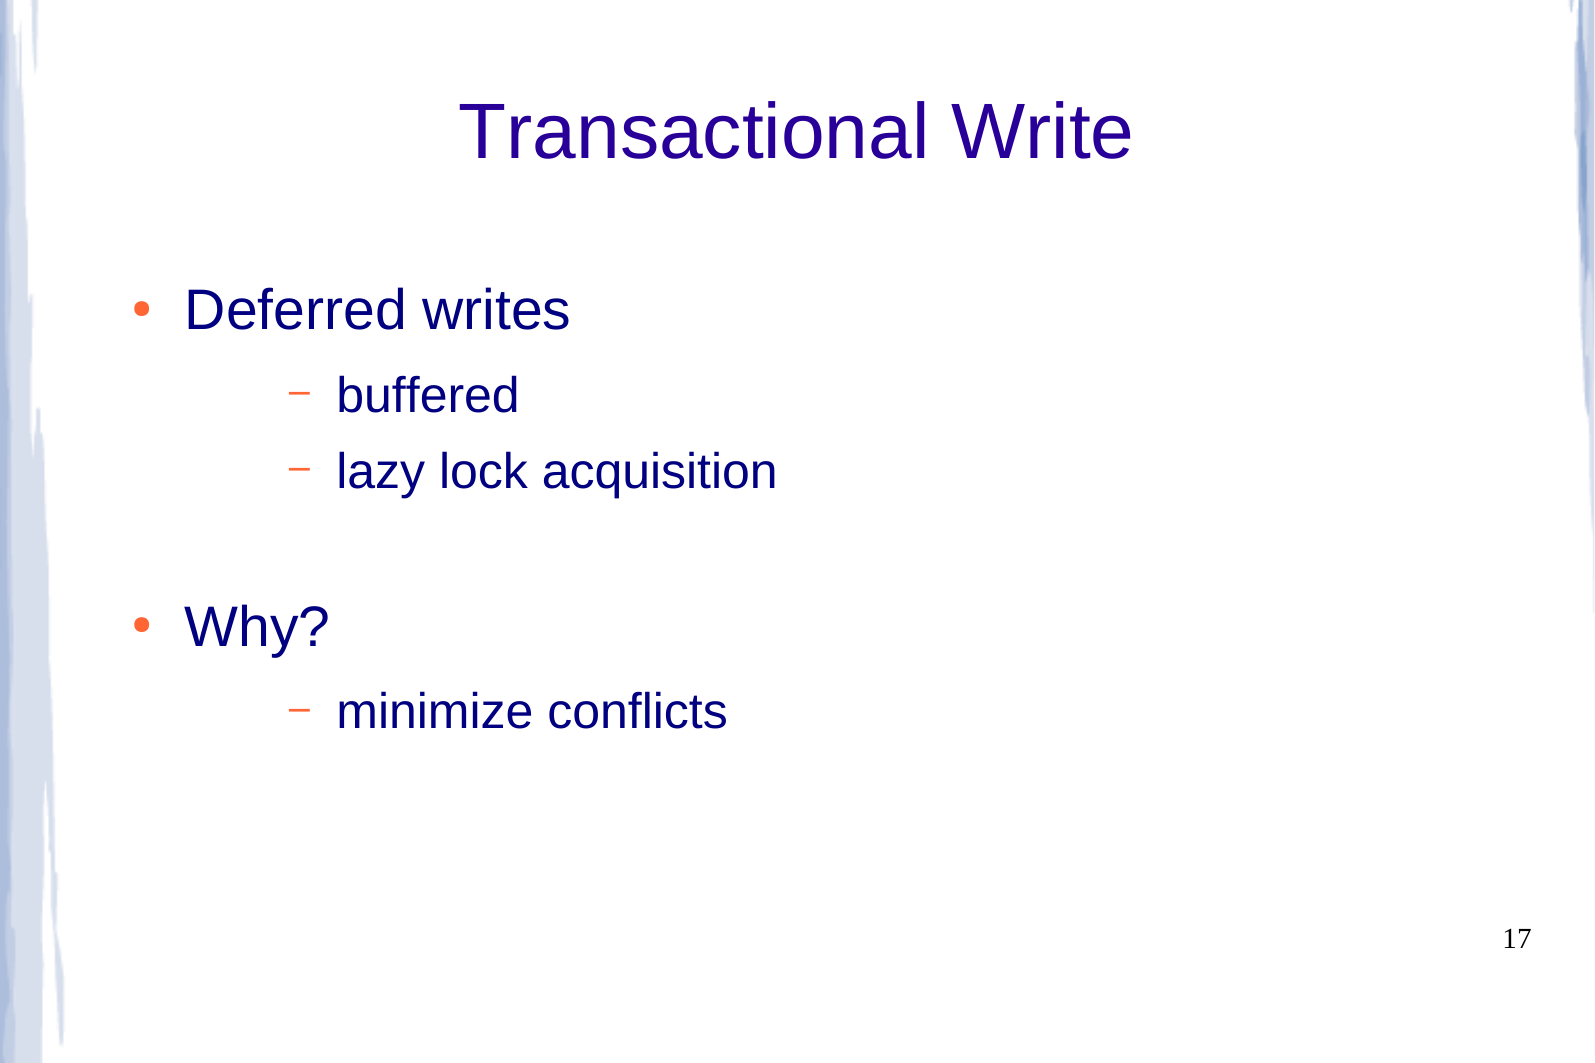

# Transactional Write
Deferred writes
buffered
lazy lock acquisition
Why?
minimize conflicts
17